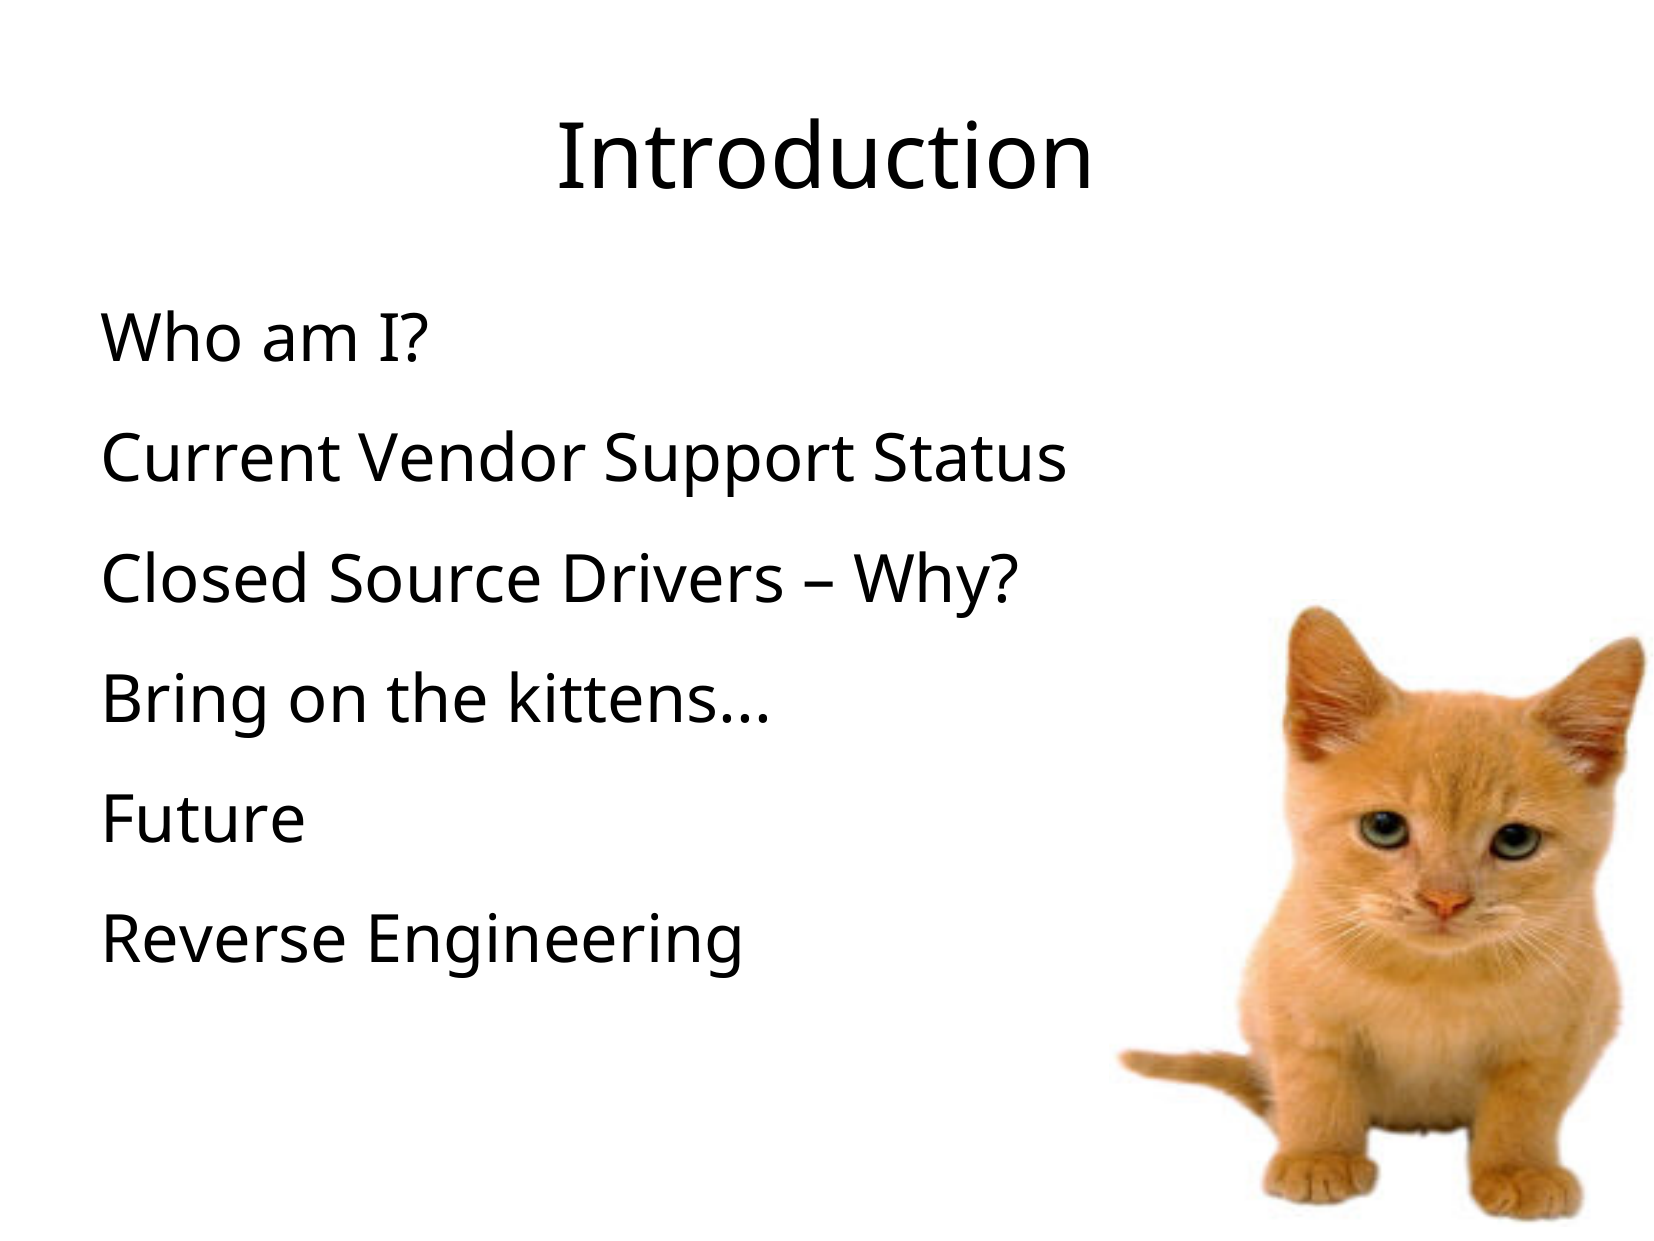

# Introduction
Who am I?
Current Vendor Support Status
Closed Source Drivers – Why?
Bring on the kittens...
Future
Reverse Engineering